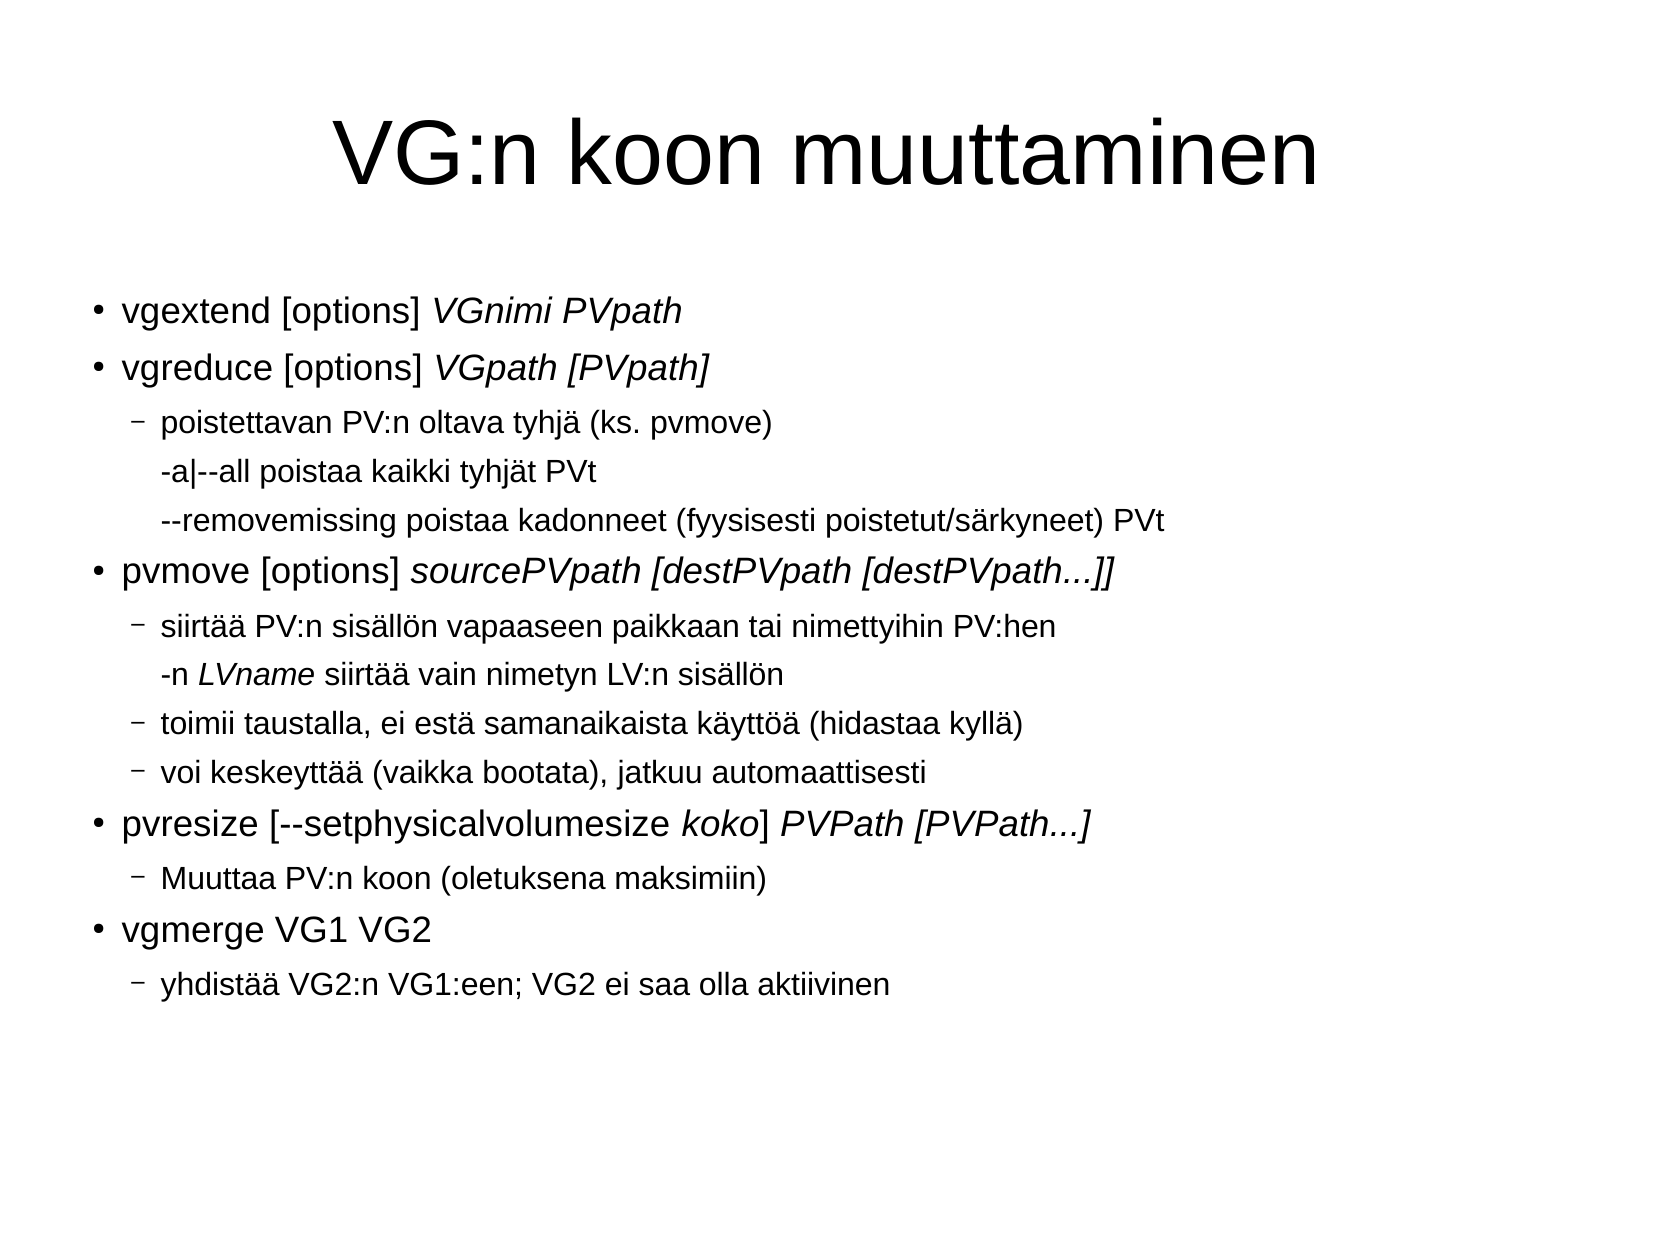

# VG:n koon muuttaminen
vgextend [options] VGnimi PVpath
vgreduce [options] VGpath [PVpath]
poistettavan PV:n oltava tyhjä (ks. pvmove)
-a|--all poistaa kaikki tyhjät PVt
--removemissing poistaa kadonneet (fyysisesti poistetut/särkyneet) PVt
pvmove [options] sourcePVpath [destPVpath [destPVpath...]]
siirtää PV:n sisällön vapaaseen paikkaan tai nimettyihin PV:hen
-n LVname siirtää vain nimetyn LV:n sisällön
toimii taustalla, ei estä samanaikaista käyttöä (hidastaa kyllä)
voi keskeyttää (vaikka bootata), jatkuu automaattisesti
pvresize [--setphysicalvolumesize koko] PVPath [PVPath...]
Muuttaa PV:n koon (oletuksena maksimiin)
vgmerge VG1 VG2
yhdistää VG2:n VG1:een; VG2 ei saa olla aktiivinen